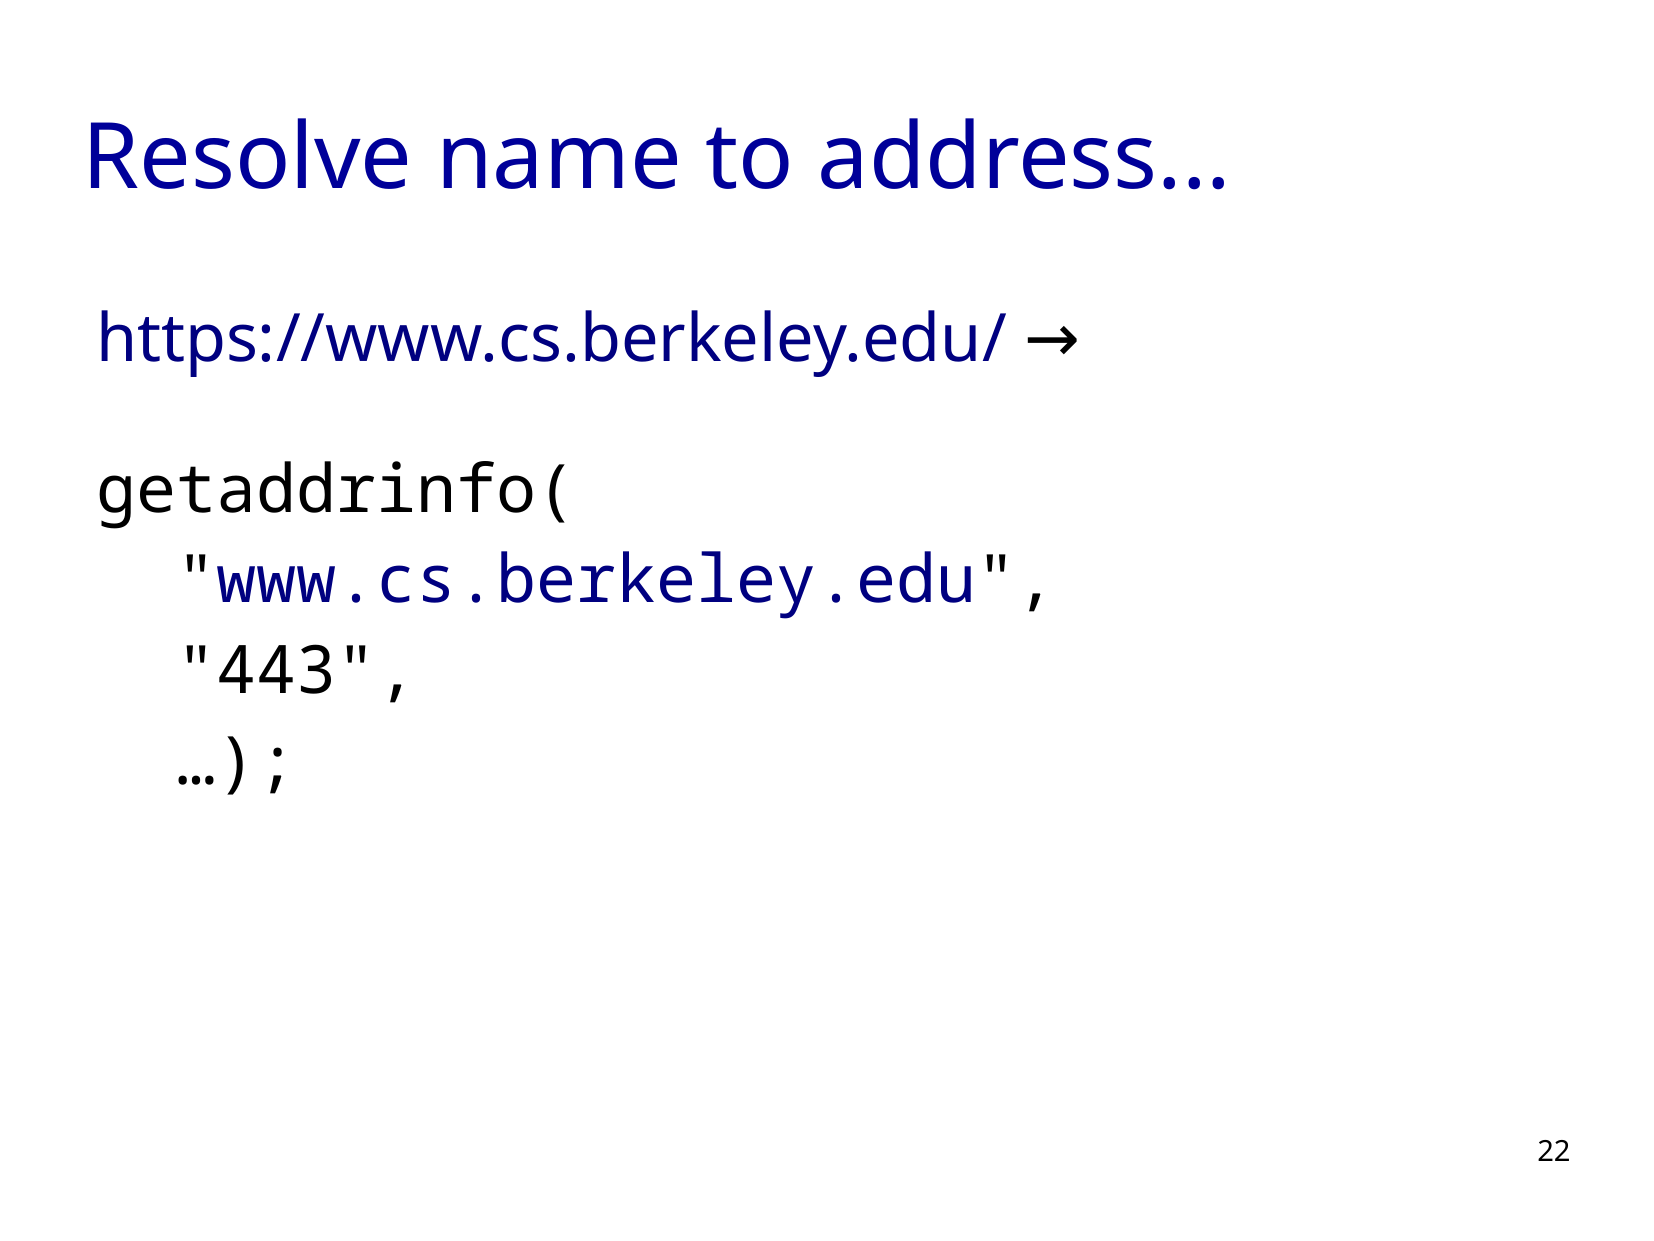

# Resolve name to address...
https://www.cs.berkeley.edu/ →
getaddrinfo(
 "www.cs.berkeley.edu",
 "443",
 …);
22